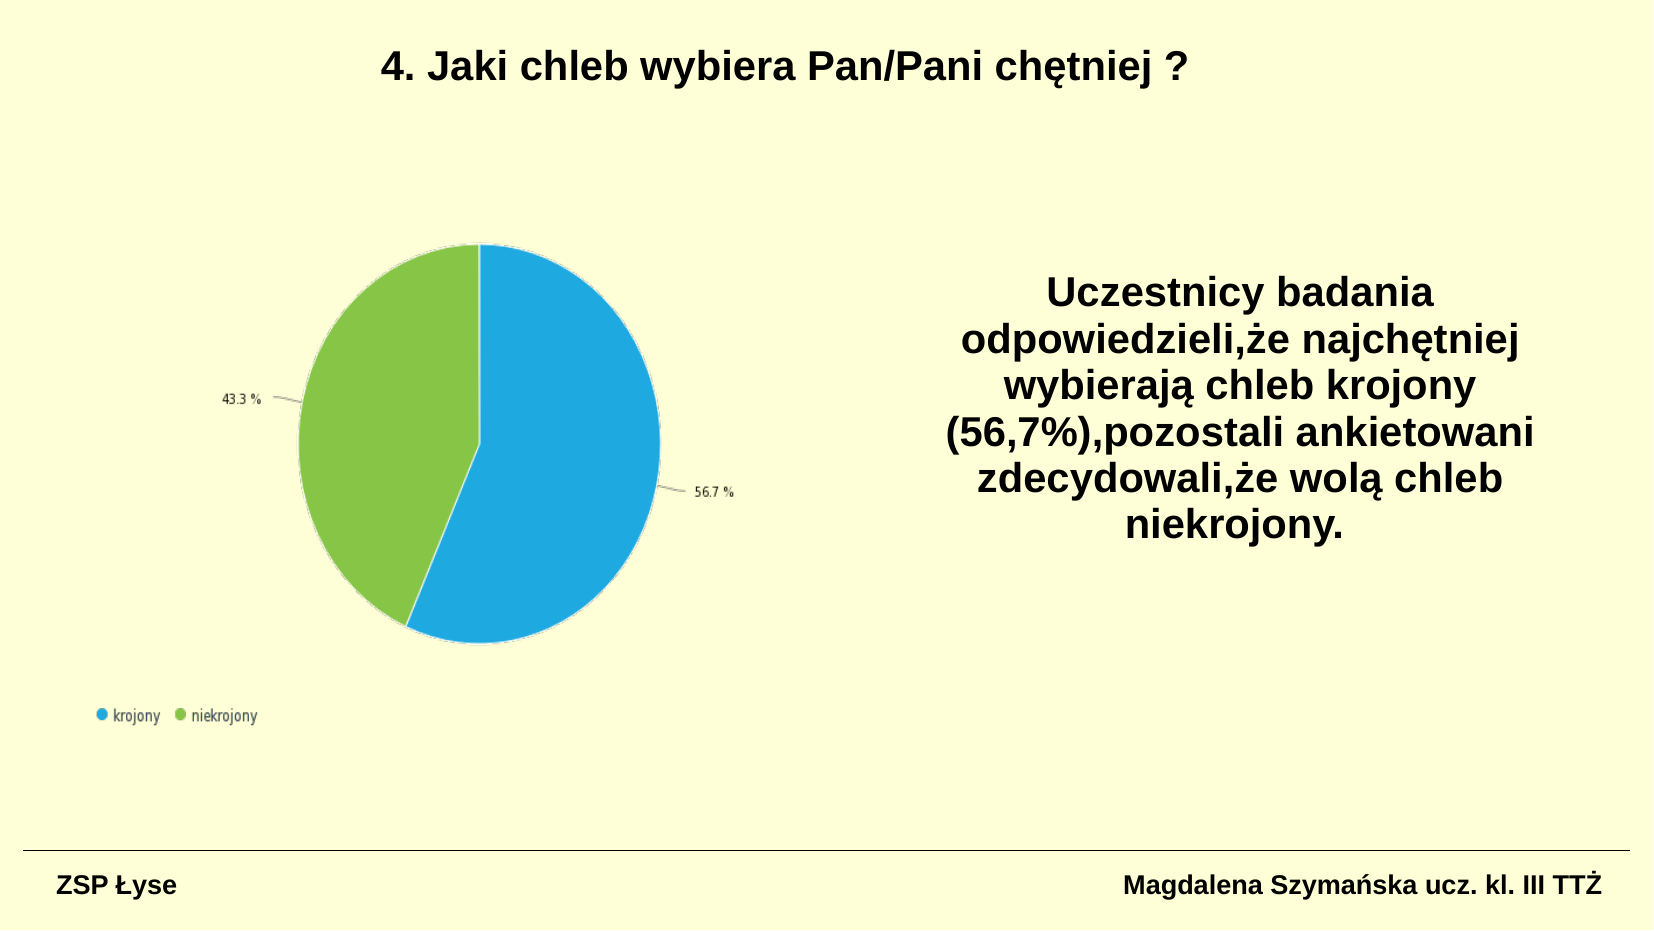

4. Jaki chleb wybiera Pan/Pani chętniej ?
Uczestnicy badania odpowiedzieli,że najchętniej wybierają chleb krojony (56,7%),pozostali ankietowani zdecydowali,że wolą chleb niekrojony.
ZSP Łyse Magdalena Szymańska ucz. kl. III TTŻ